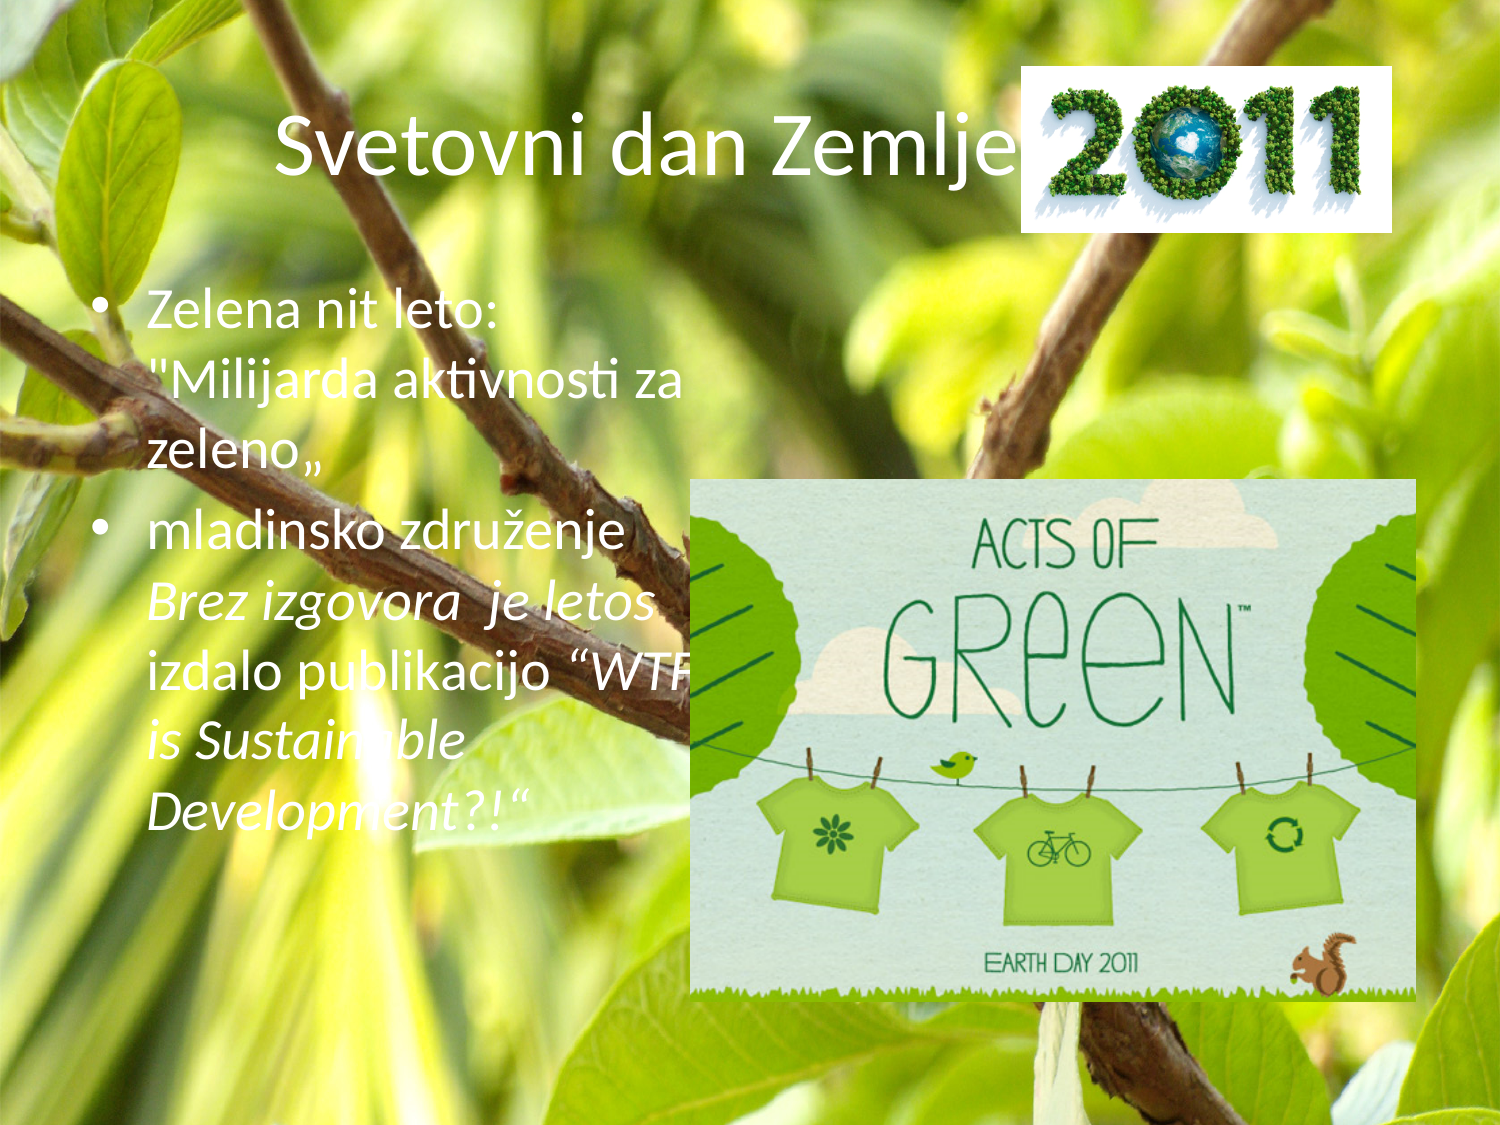

# Svetovni dan Zemlje 2011
Zelena nit leto: "Milijarda aktivnosti za zeleno„
mladinsko združenje Brez izgovora je letos izdalo publikacijo “WTF is Sustainable Development?!“